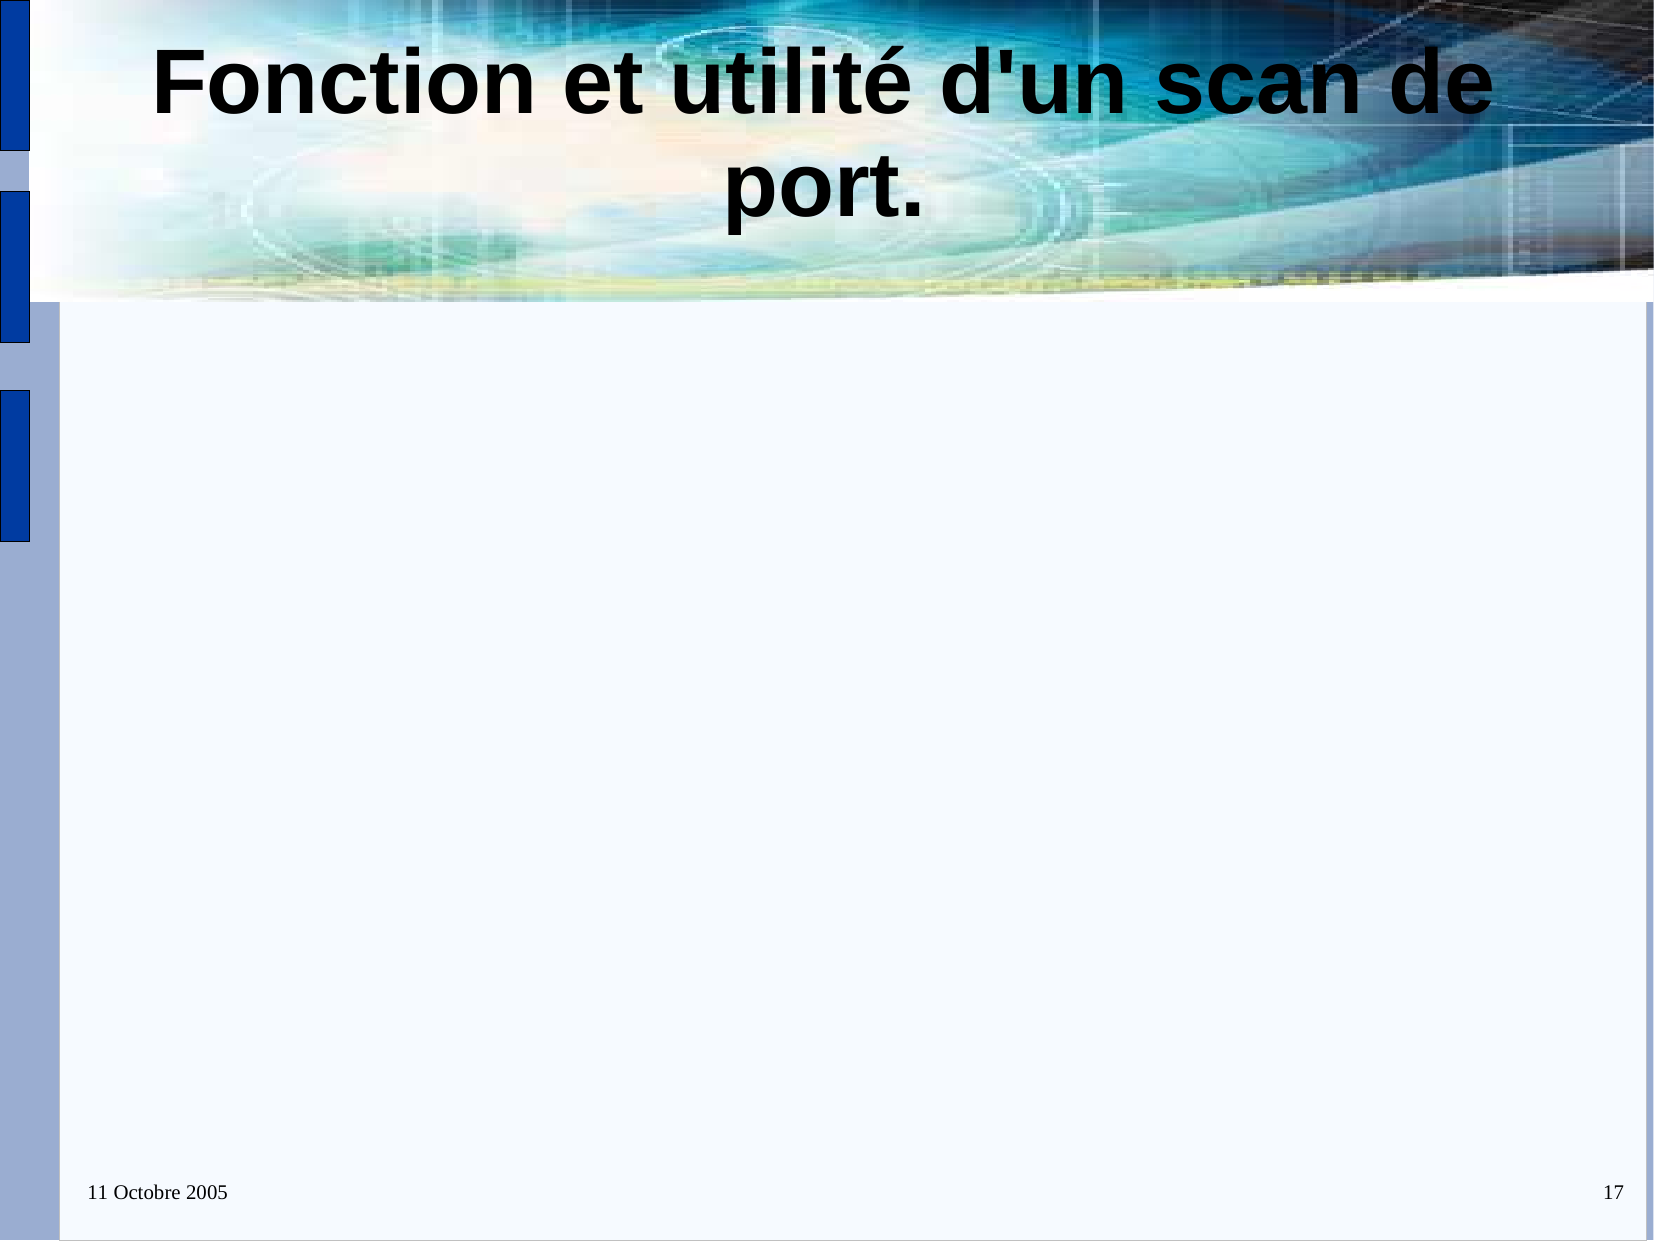

# Fonction et utilité d'un scan de port.